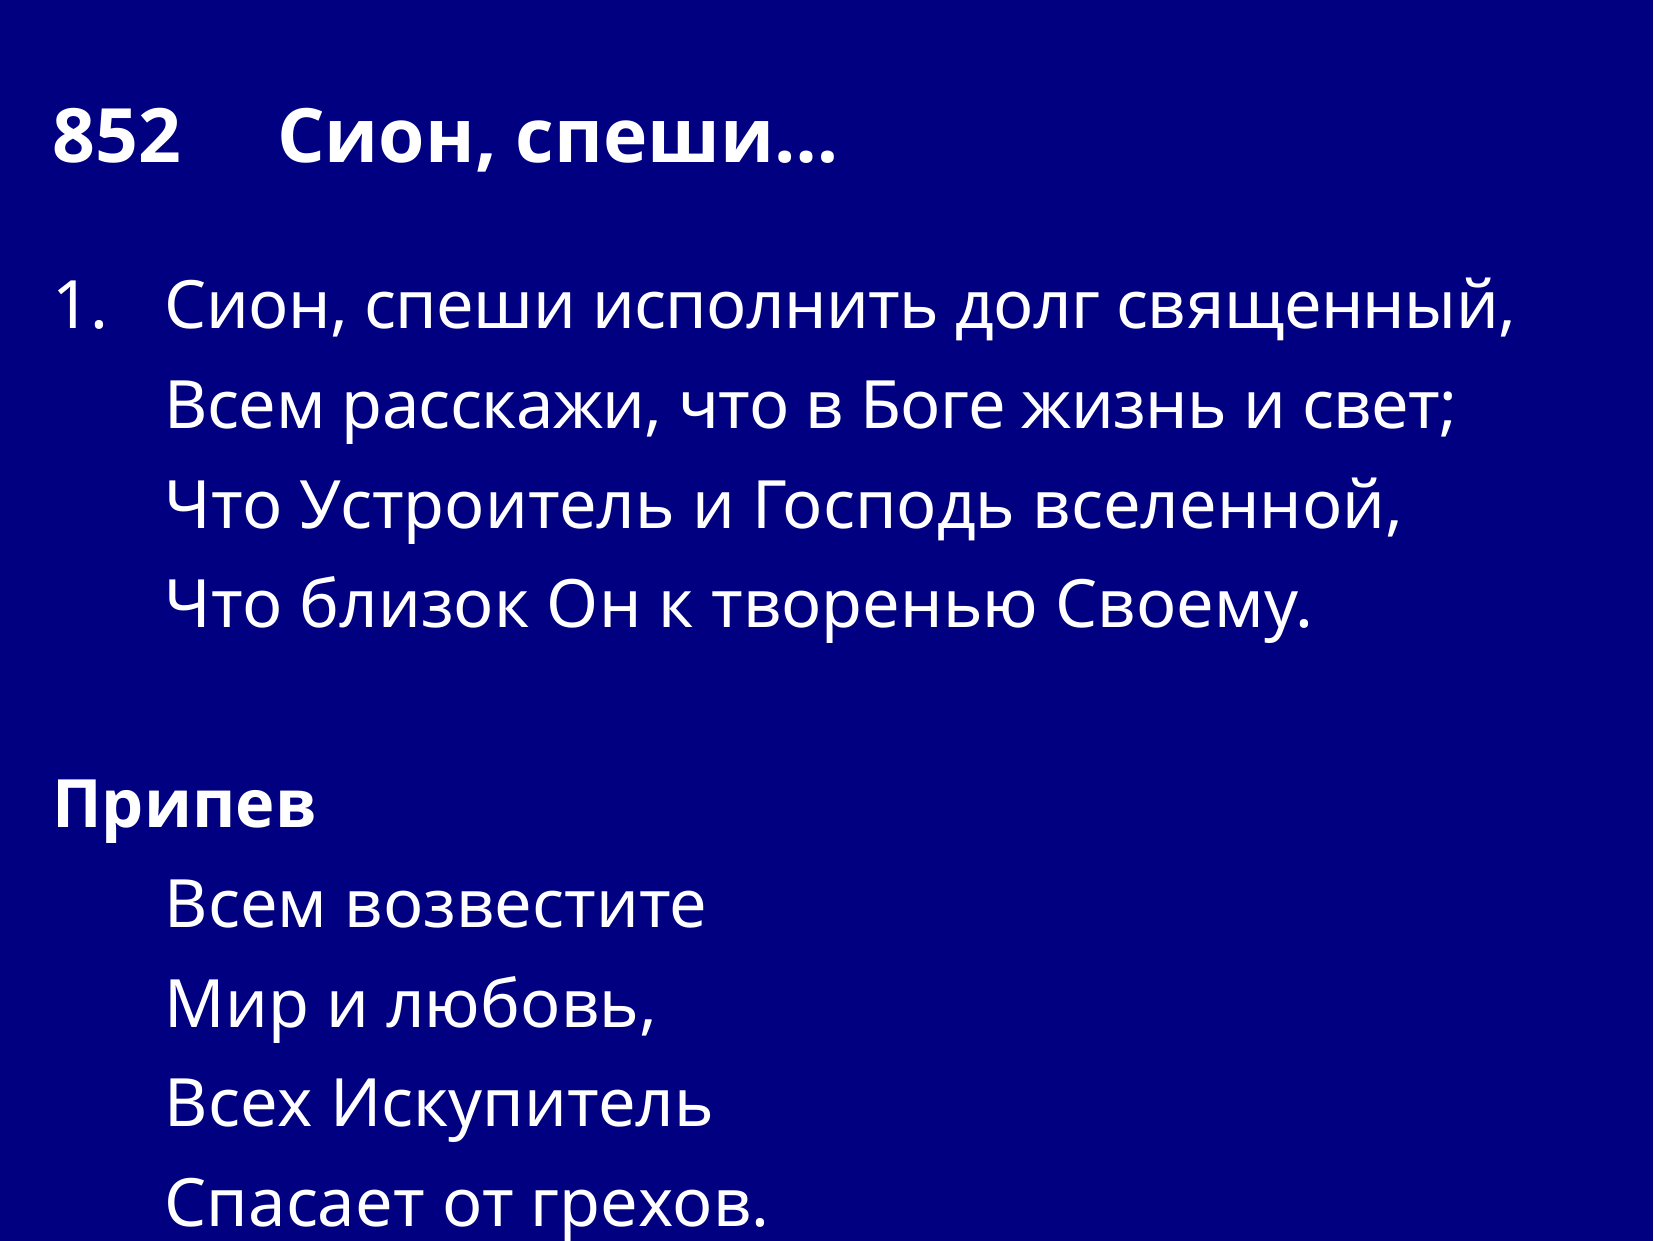

852	Сион, спеши…
1.	Сион, спеши исполнить долг священный,
	Всем расскажи, что в Боге жизнь и свет;
	Что Устроитель и Господь вселенной,
	Что близок Он к творенью Своему.
Припев
	Всем возвестите
	Мир и любовь,
	Всех Искупитель
	Спасает от грехов.